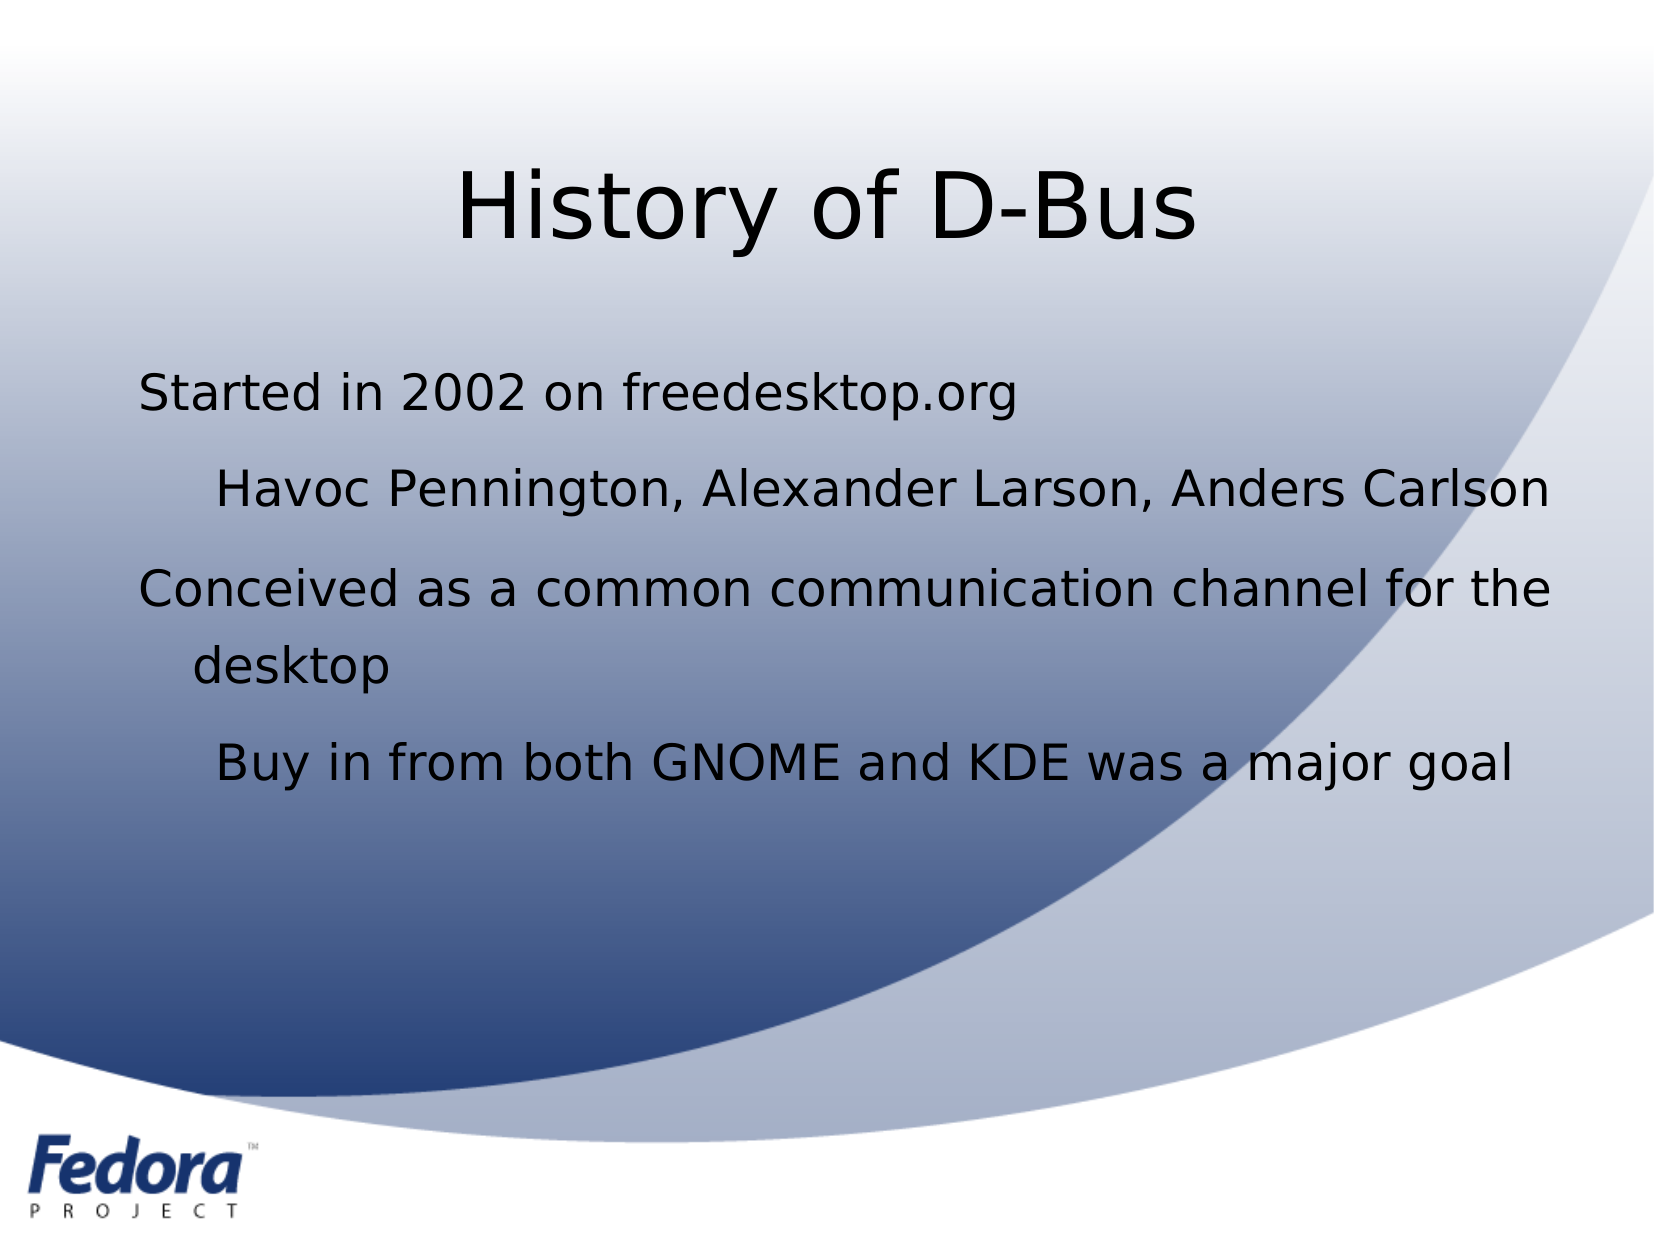

# History of D-Bus
Started in 2002 on freedesktop.org
Havoc Pennington, Alexander Larson, Anders Carlson
Conceived as a common communication channel for the desktop
Buy in from both GNOME and KDE was a major goal